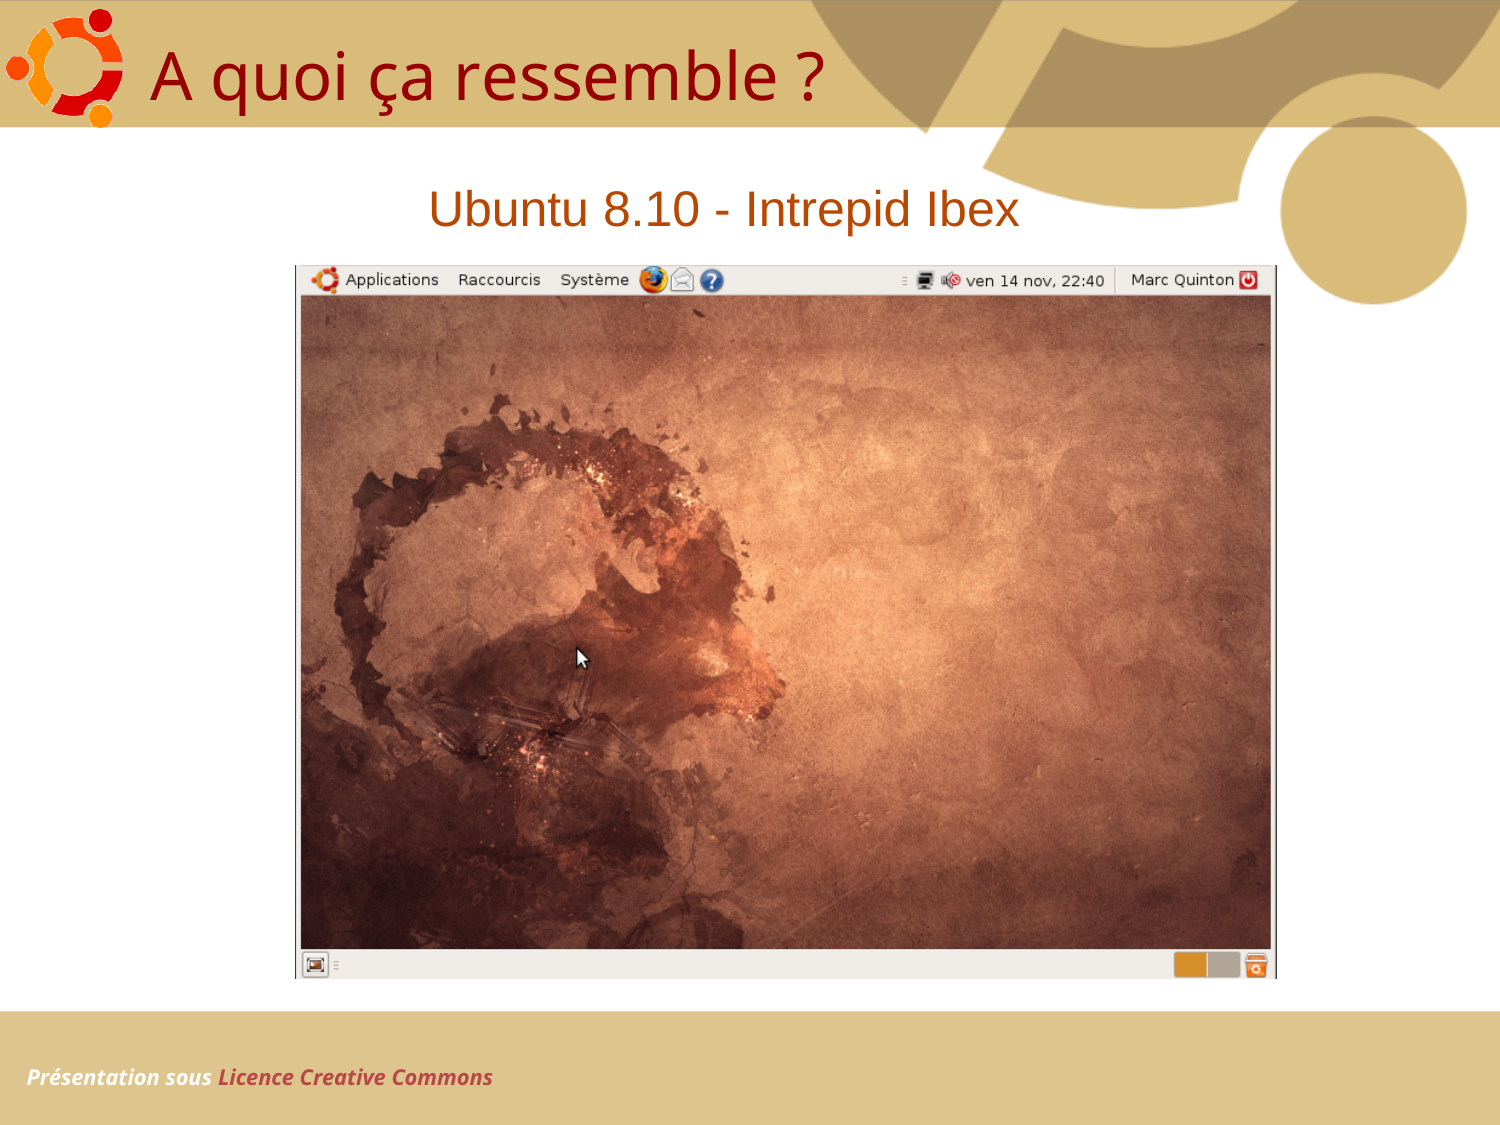

# A quoi ça ressemble ?
Ubuntu 8.10 - Intrepid Ibex